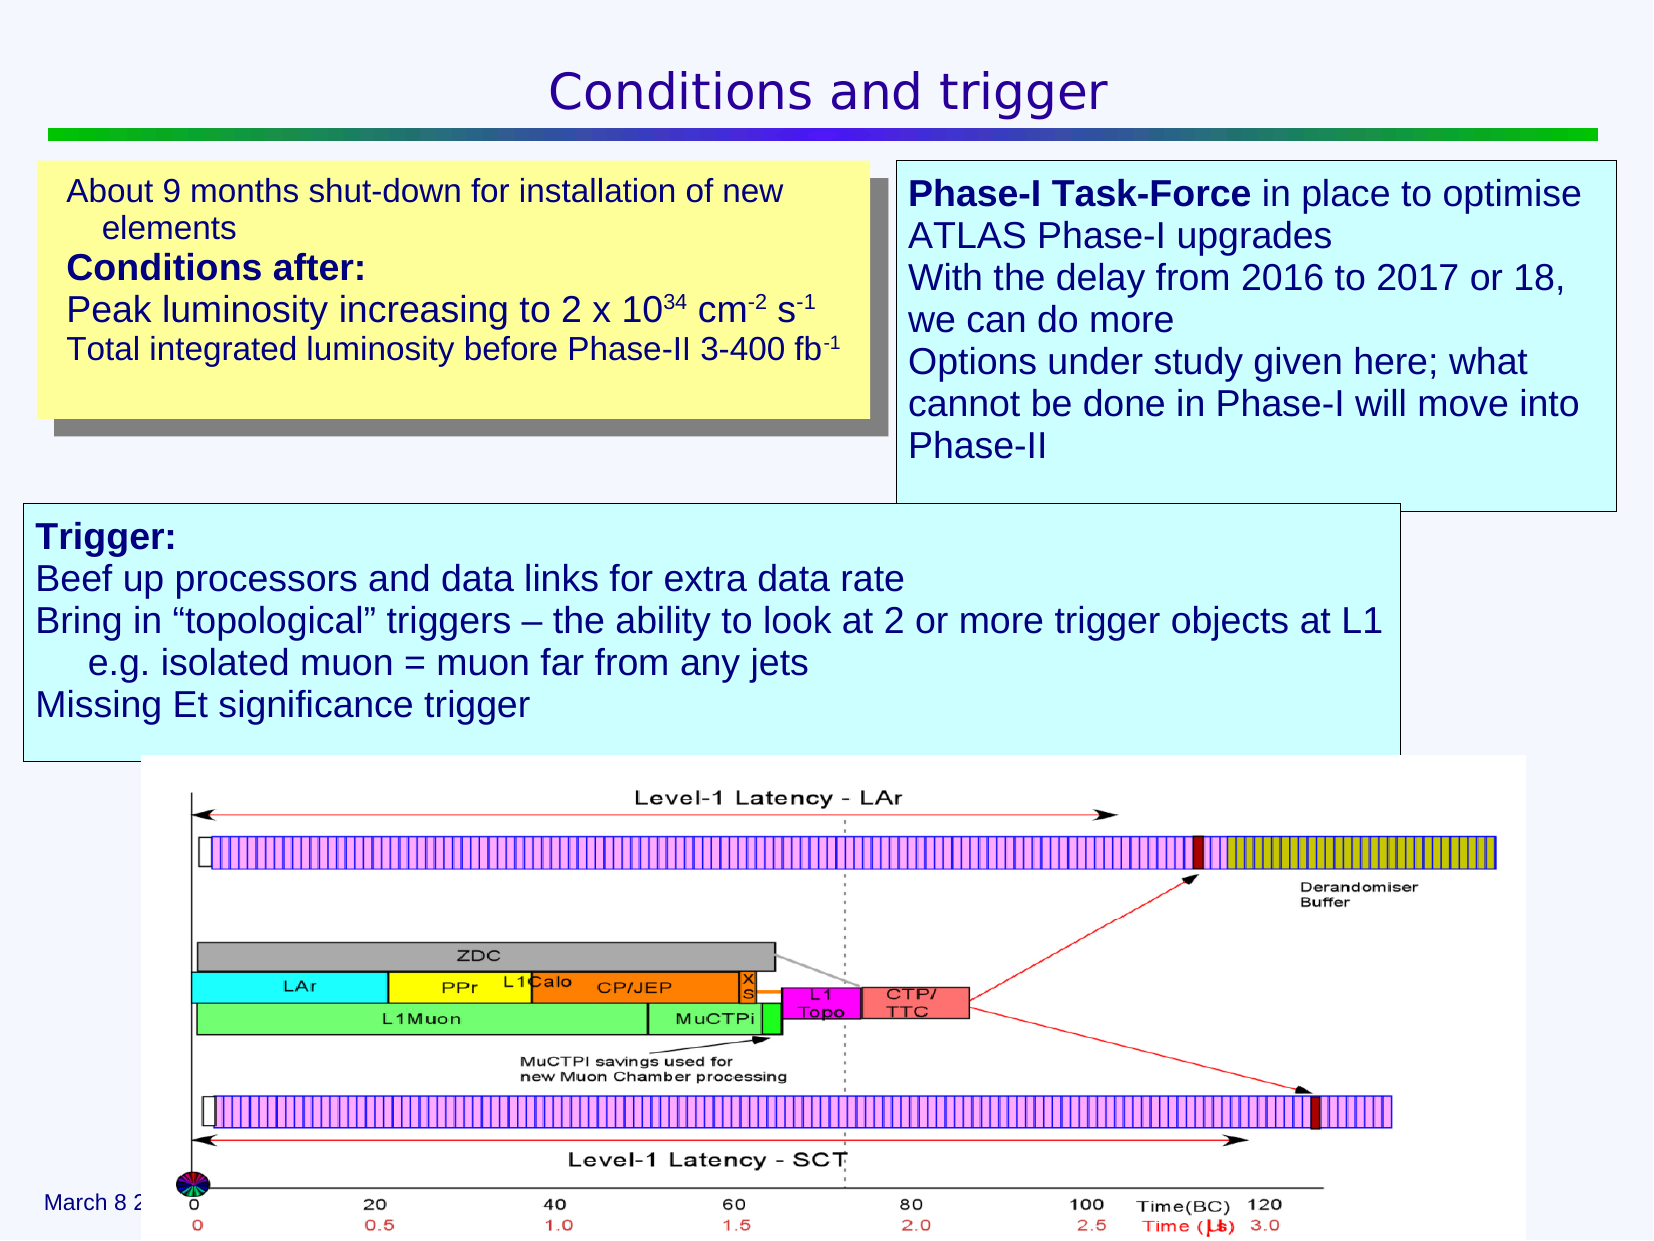

# Conditions and trigger
Phase-I Task-Force in place to optimise ATLAS Phase-I upgrades
With the delay from 2016 to 2017 or 18, we can do more
Options under study given here; what cannot be done in Phase-I will move into Phase-II
About 9 months shut-down for installation of new elements
Conditions after:
Peak luminosity increasing to 2 x 1034 cm-2 s-1
Total integrated luminosity before Phase-II 3-400 fb-1
Trigger:
Beef up processors and data links for extra data rate
Bring in “topological” triggers – the ability to look at 2 or more trigger objects at L1
 e.g. isolated muon = muon far from any jets
Missing Et significance trigger